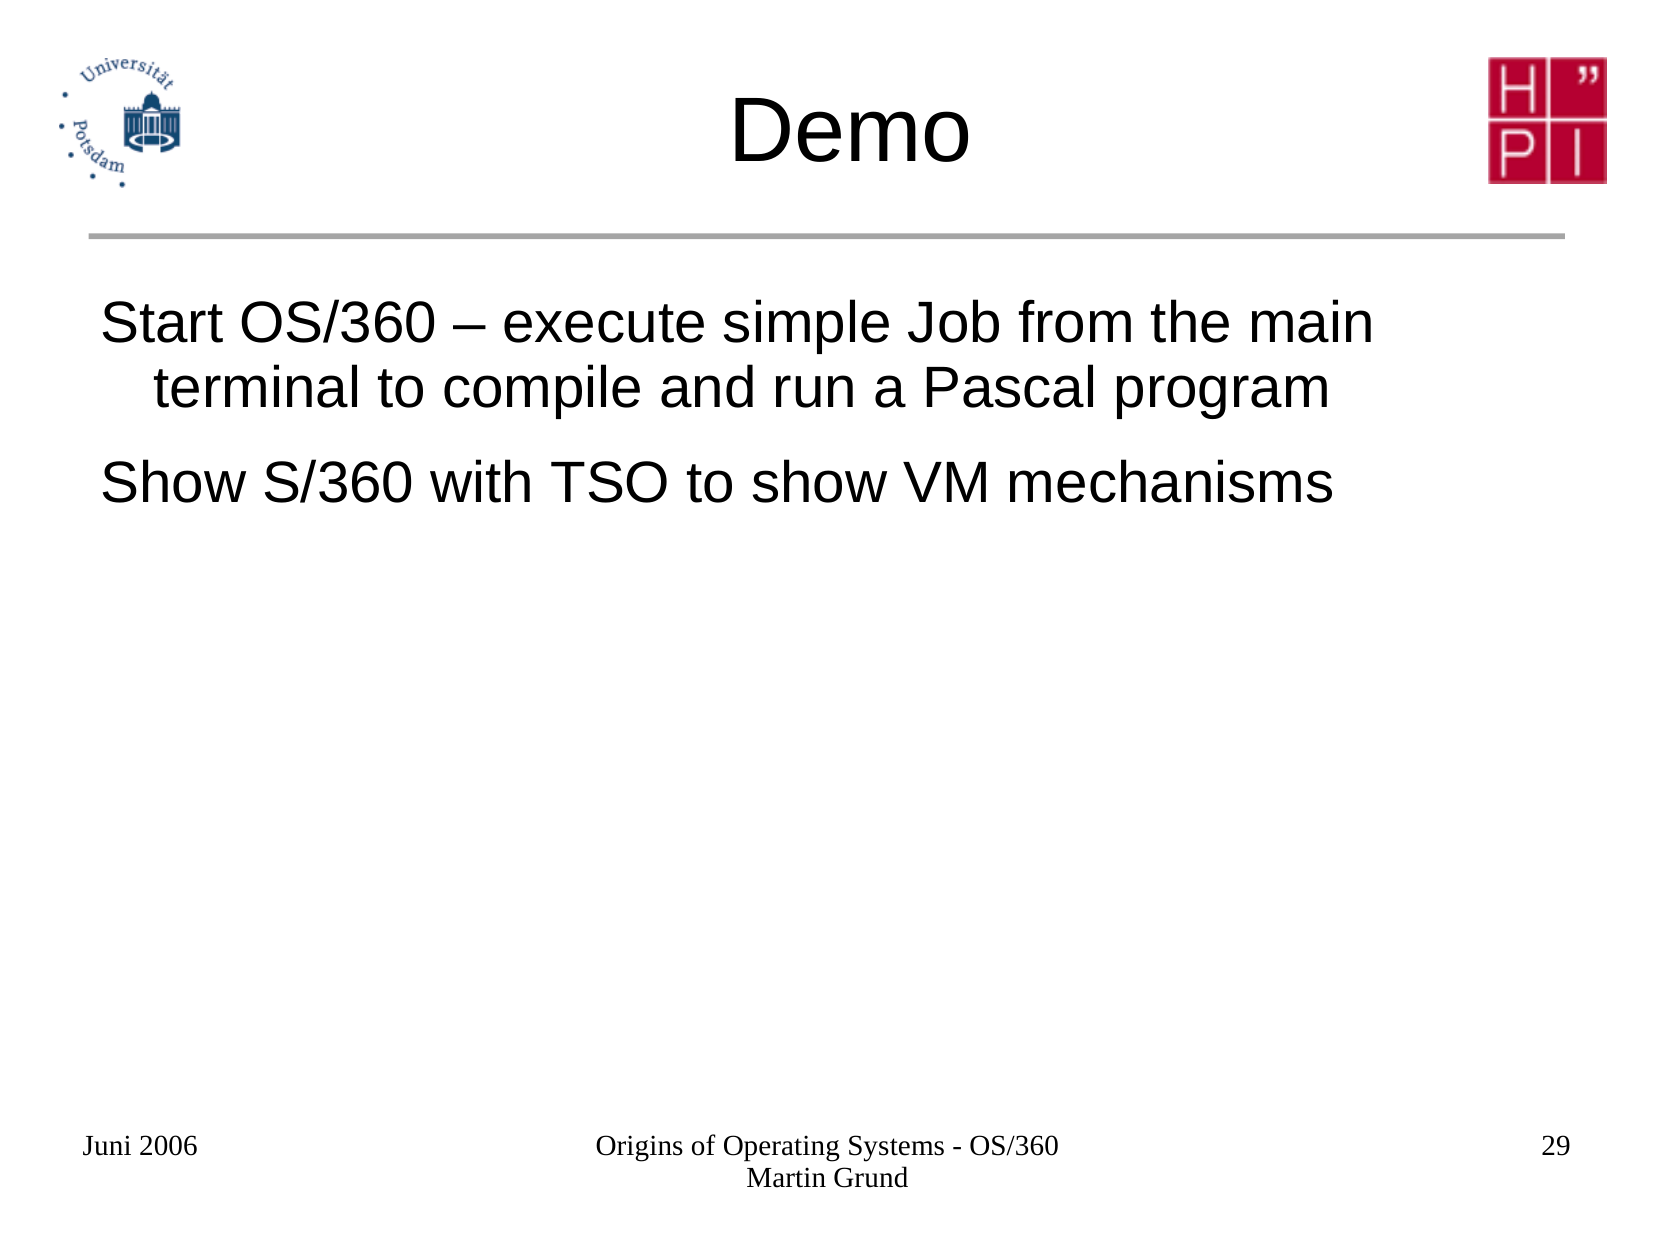

# Demo
Start OS/360 – execute simple Job from the main terminal to compile and run a Pascal program
Show S/360 with TSO to show VM mechanisms
Juni 2006
Origins of Operating Systems - OS/360
29